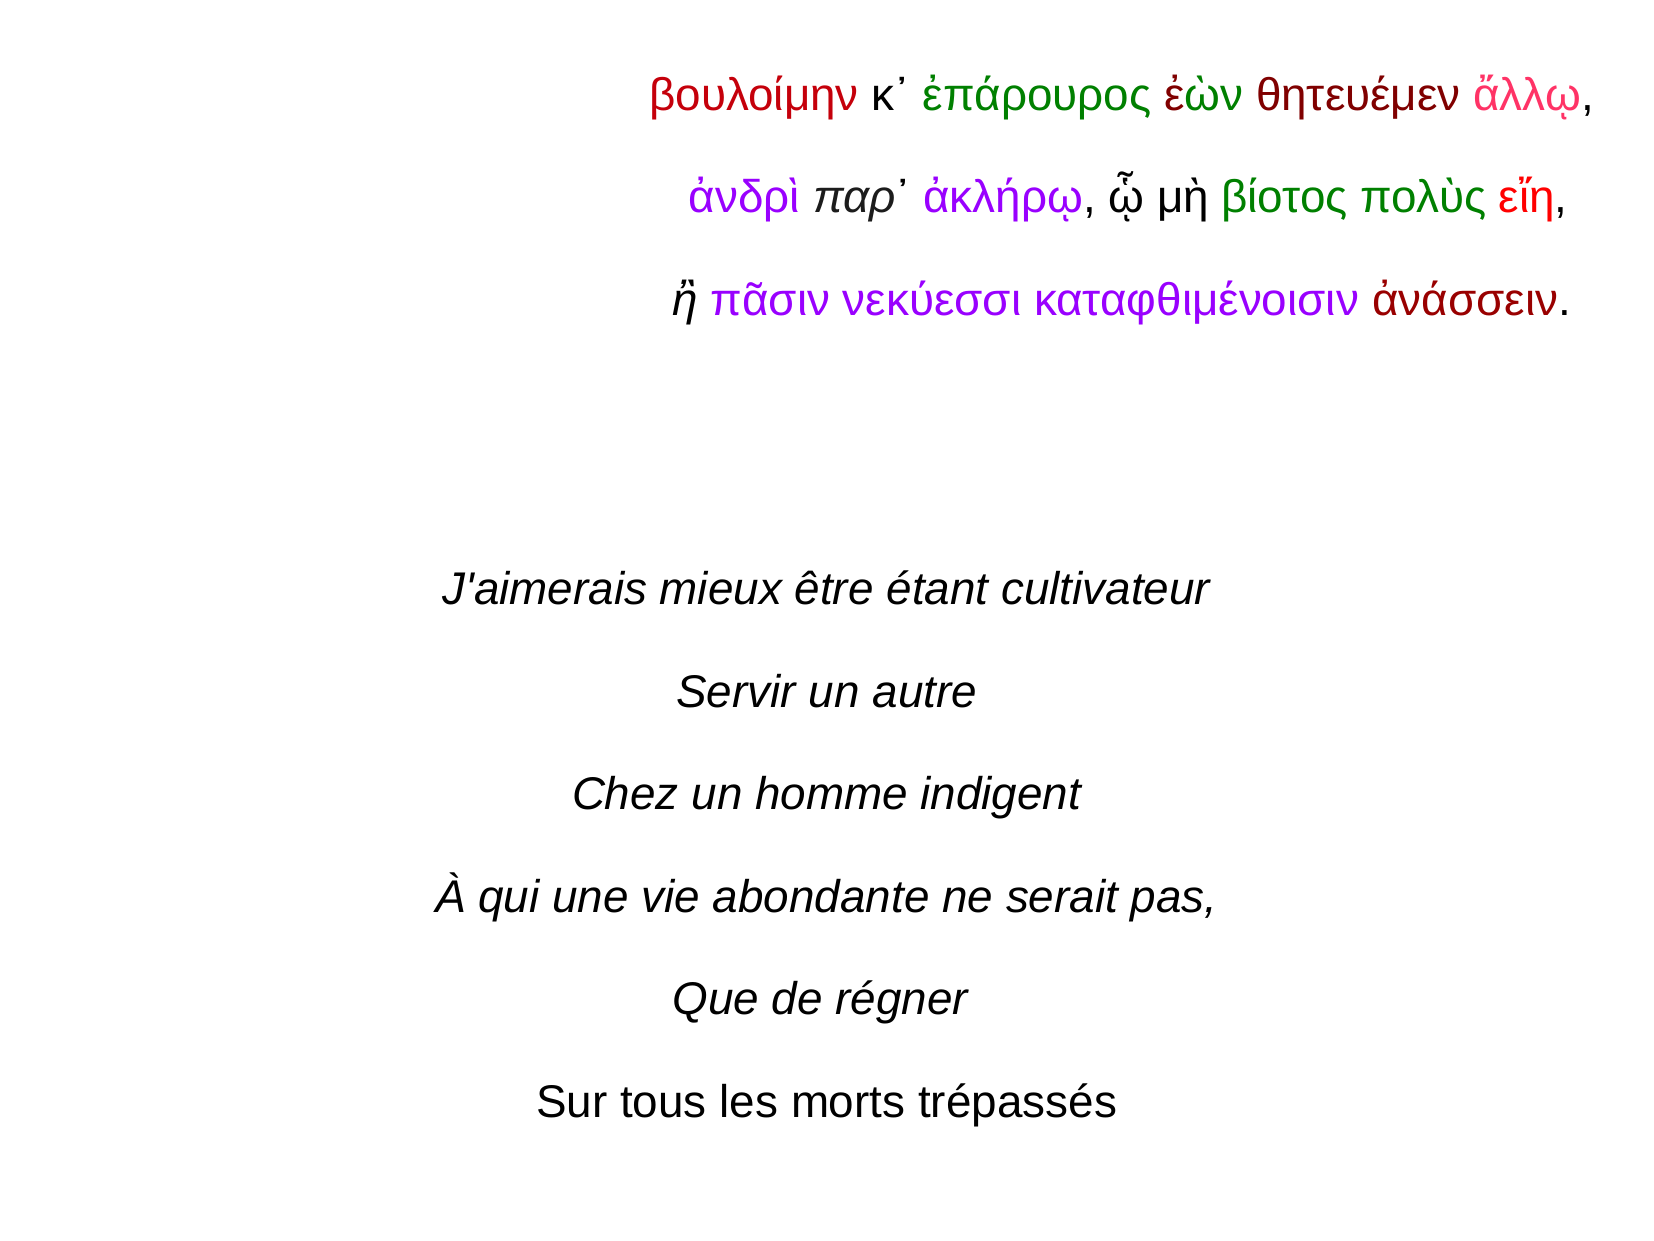

βουλοίμην κ᾽ ἐπάρουρος ἐὼν θητευέμεν ἄλλῳ,
 ἀνδρὶ παρ᾽ ἀκλήρῳ, ᾧ μὴ βίοτος πολὺς εἴη,
ἢ πᾶσιν νεκύεσσι καταφθιμένοισιν ἀνάσσειν.
J'aimerais mieux être étant cultivateur
Servir un autre
Chez un homme indigent
À qui une vie abondante ne serait pas,
Que de régner
Sur tous les morts trépassés